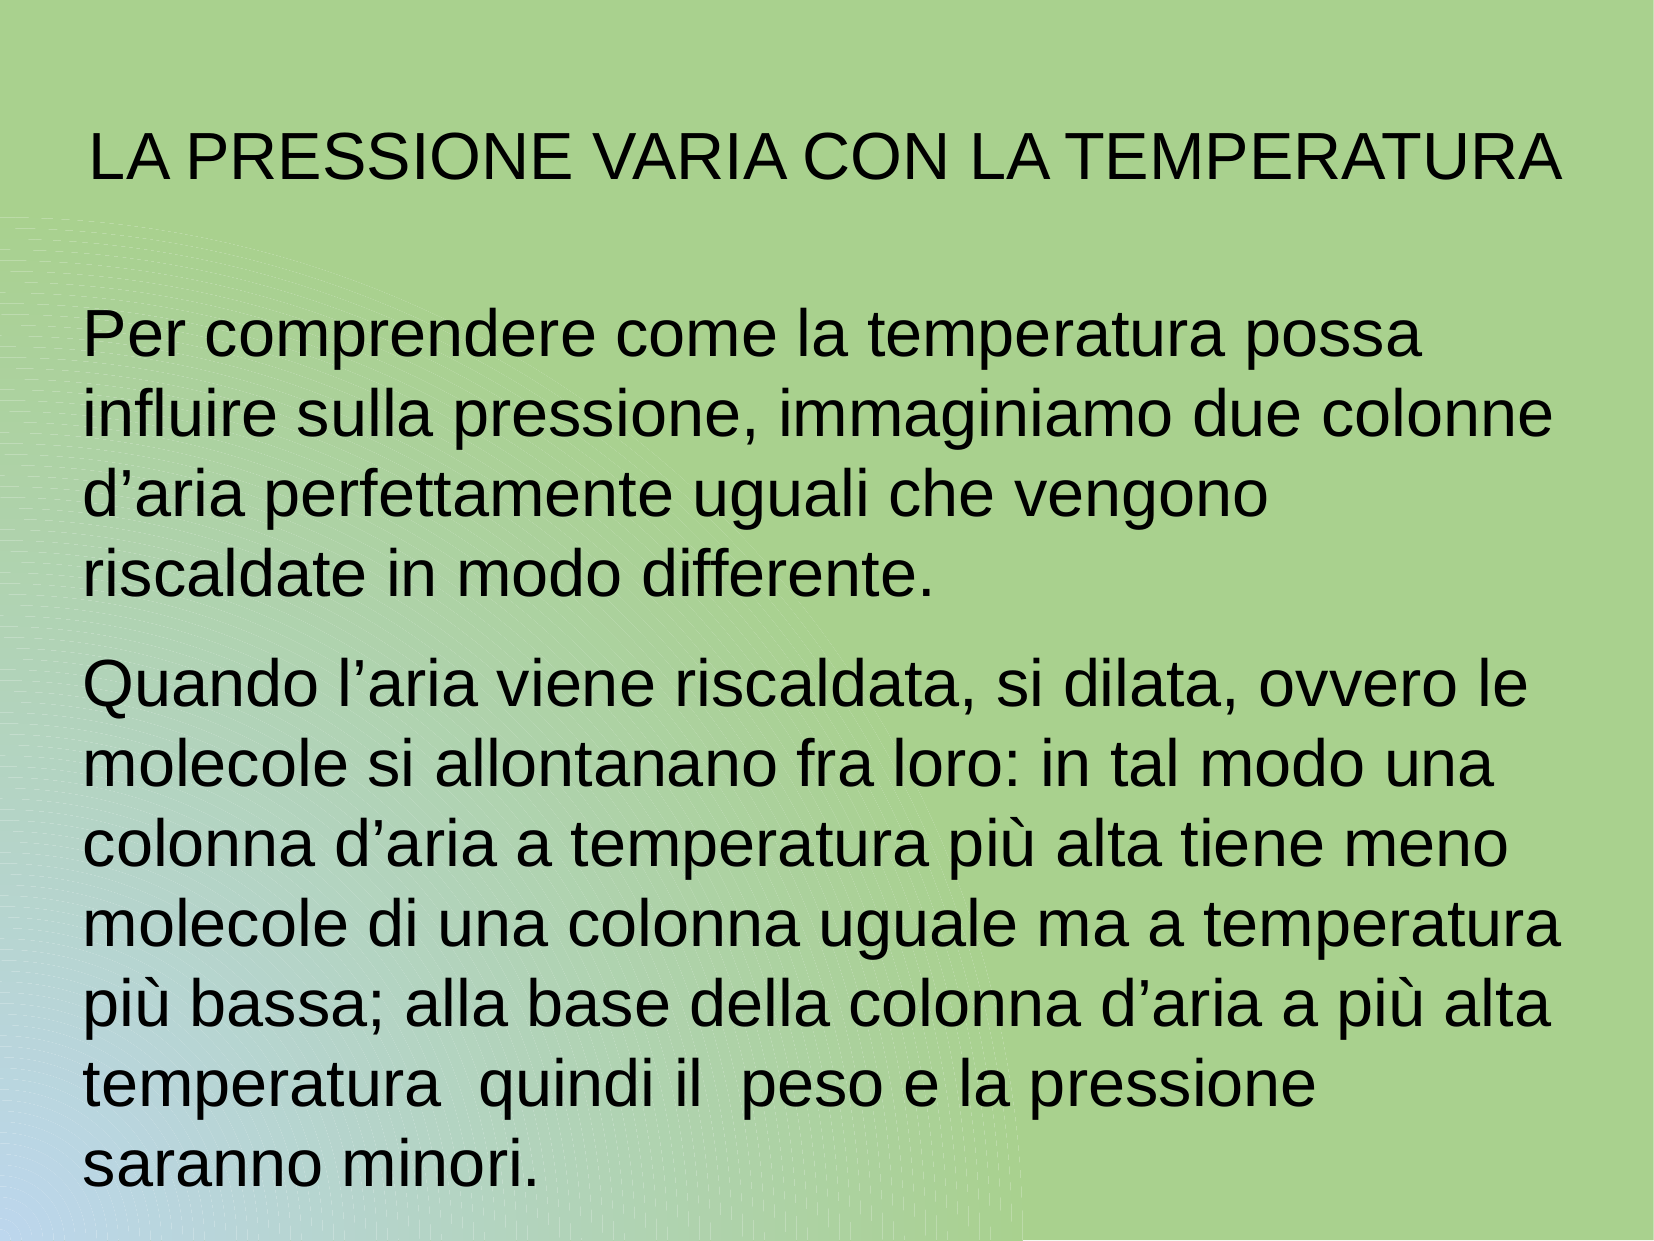

# LA PRESSIONE VARIA CON LA TEMPERATURA
Per comprendere come la temperatura possa influire sulla pressione, immaginiamo due colonne d’aria perfettamente uguali che vengono riscaldate in modo differente.
Quando l’aria viene riscaldata, si dilata, ovvero le molecole si allontanano fra loro: in tal modo una colonna d’aria a temperatura più alta tiene meno molecole di una colonna uguale ma a temperatura più bassa; alla base della colonna d’aria a più alta temperatura quindi il peso e la pressione saranno minori.